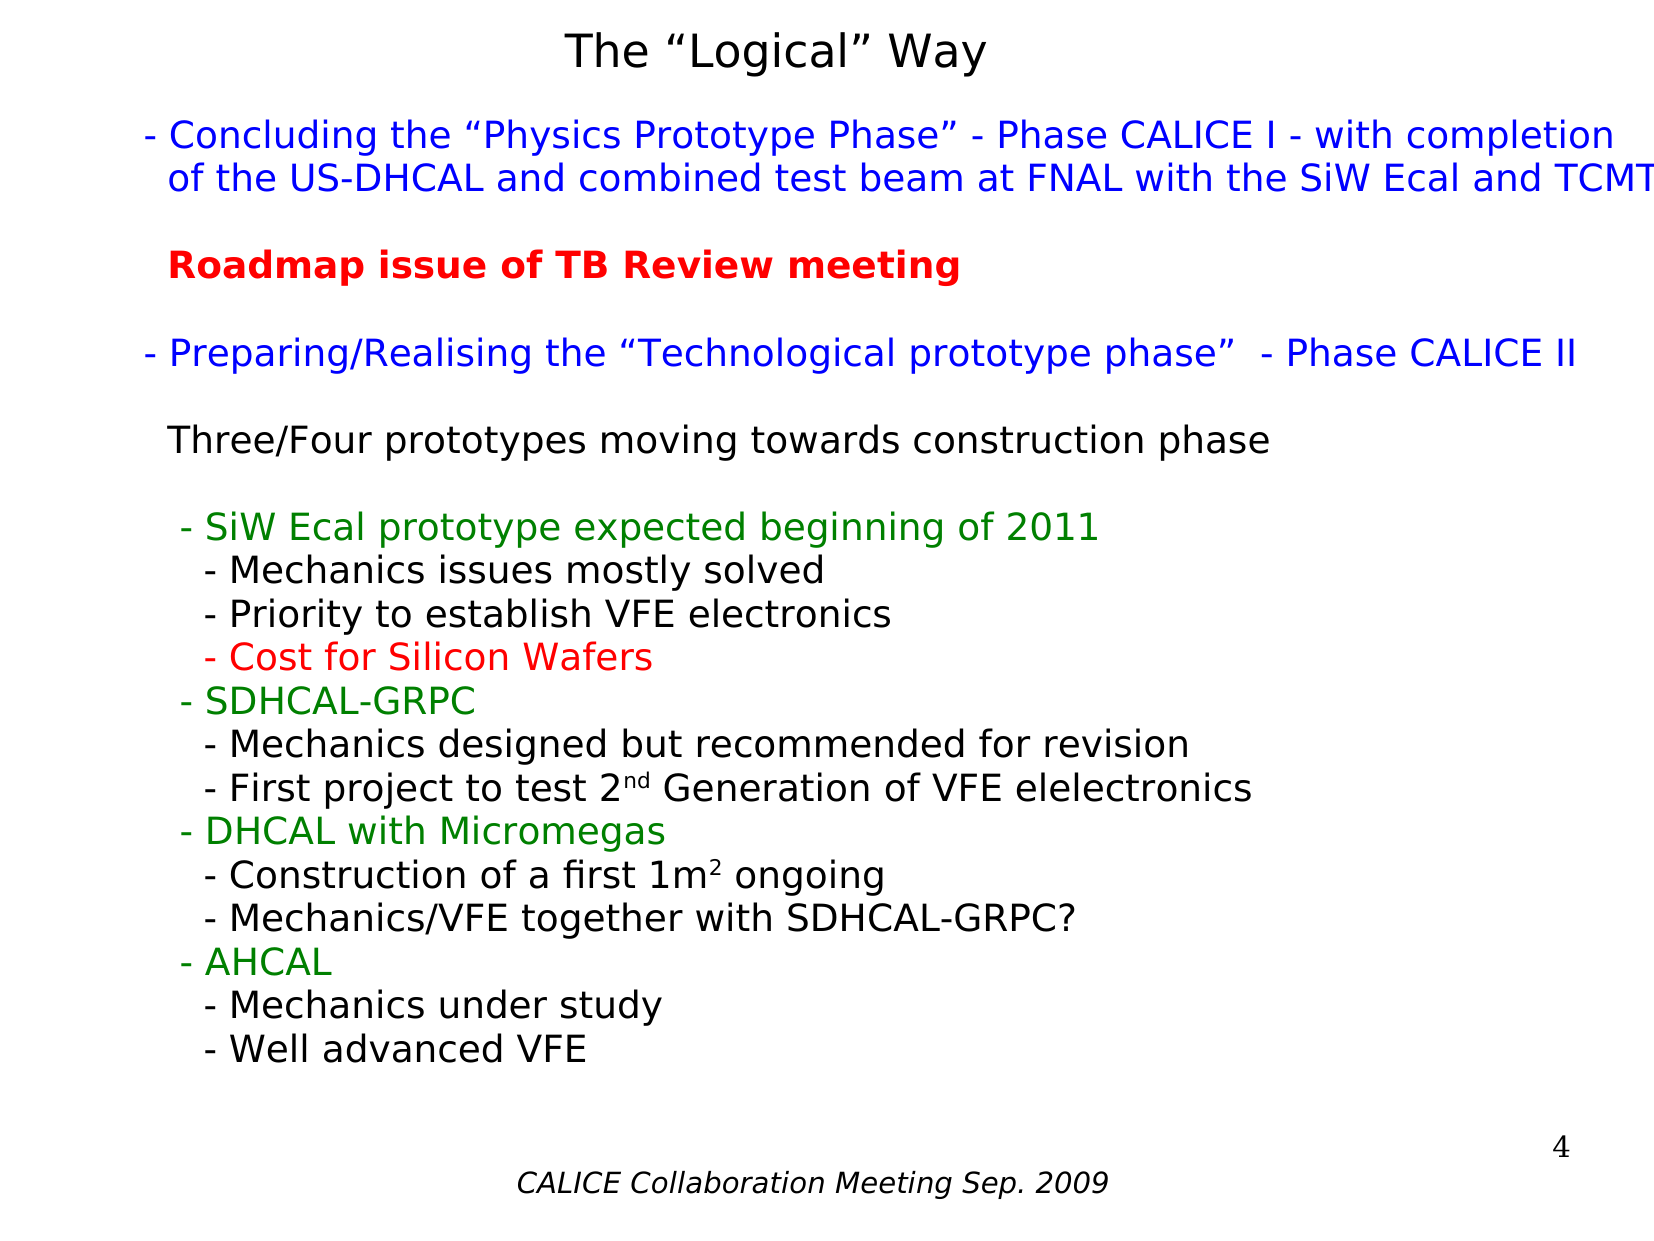

The “Logical” Way
- Concluding the “Physics Prototype Phase” - Phase CALICE I - with completion
 of the US-DHCAL and combined test beam at FNAL with the SiW Ecal and TCMT
 Roadmap issue of TB Review meeting
- Preparing/Realising the “Technological prototype phase” - Phase CALICE II
 Three/Four prototypes moving towards construction phase
 - SiW Ecal prototype expected beginning of 2011
 - Mechanics issues mostly solved
 - Priority to establish VFE electronics
 - Cost for Silicon Wafers
 - SDHCAL-GRPC
 - Mechanics designed but recommended for revision
 - First project to test 2nd Generation of VFE elelectronics
 - DHCAL with Micromegas
 - Construction of a first 1m2 ongoing
 - Mechanics/VFE together with SDHCAL-GRPC?
 - AHCAL
 - Mechanics under study
 - Well advanced VFE
4